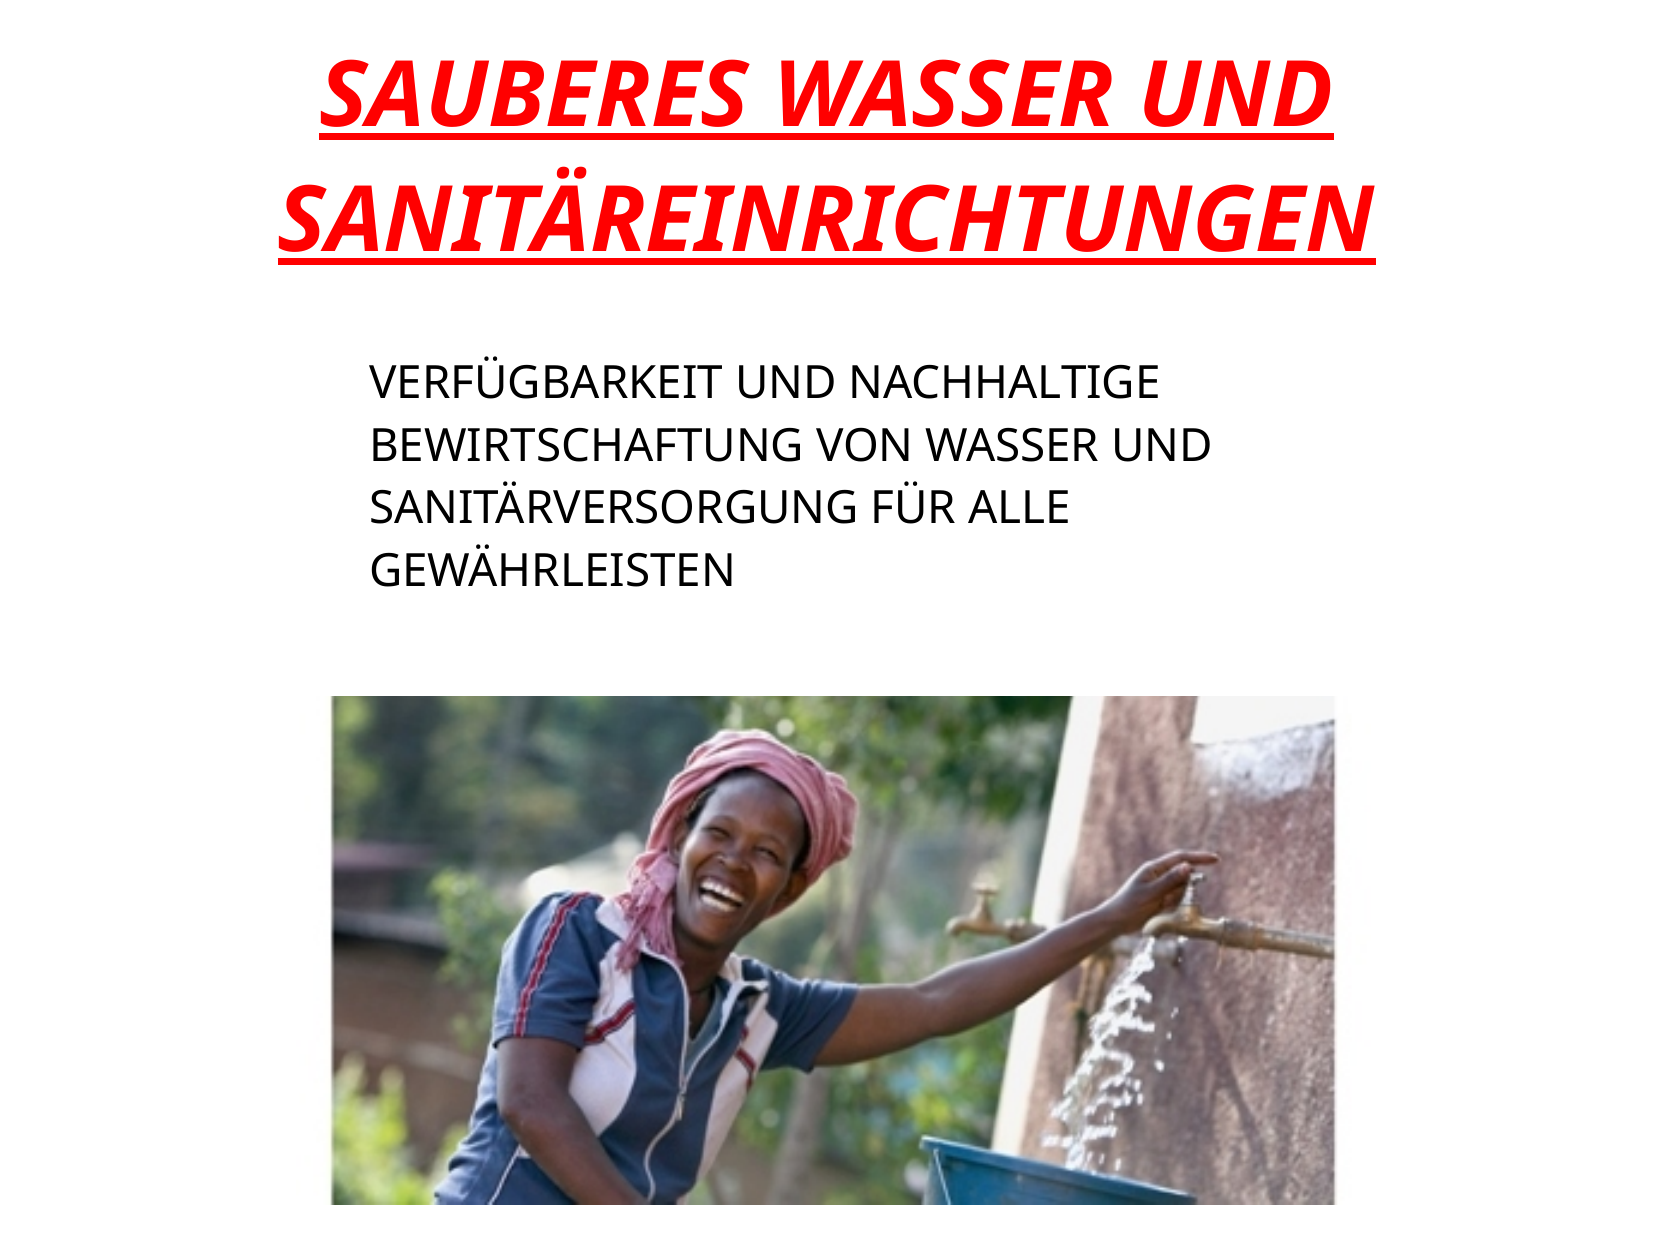

# SAUBERES WASSER UND SANITÄREINRICHTUNGEN
VERFÜGBARKEIT UND NACHHALTIGE BEWIRTSCHAFTUNG VON WASSER UND SANITÄRVERSORGUNG FÜR ALLE GEWÄHRLEISTEN